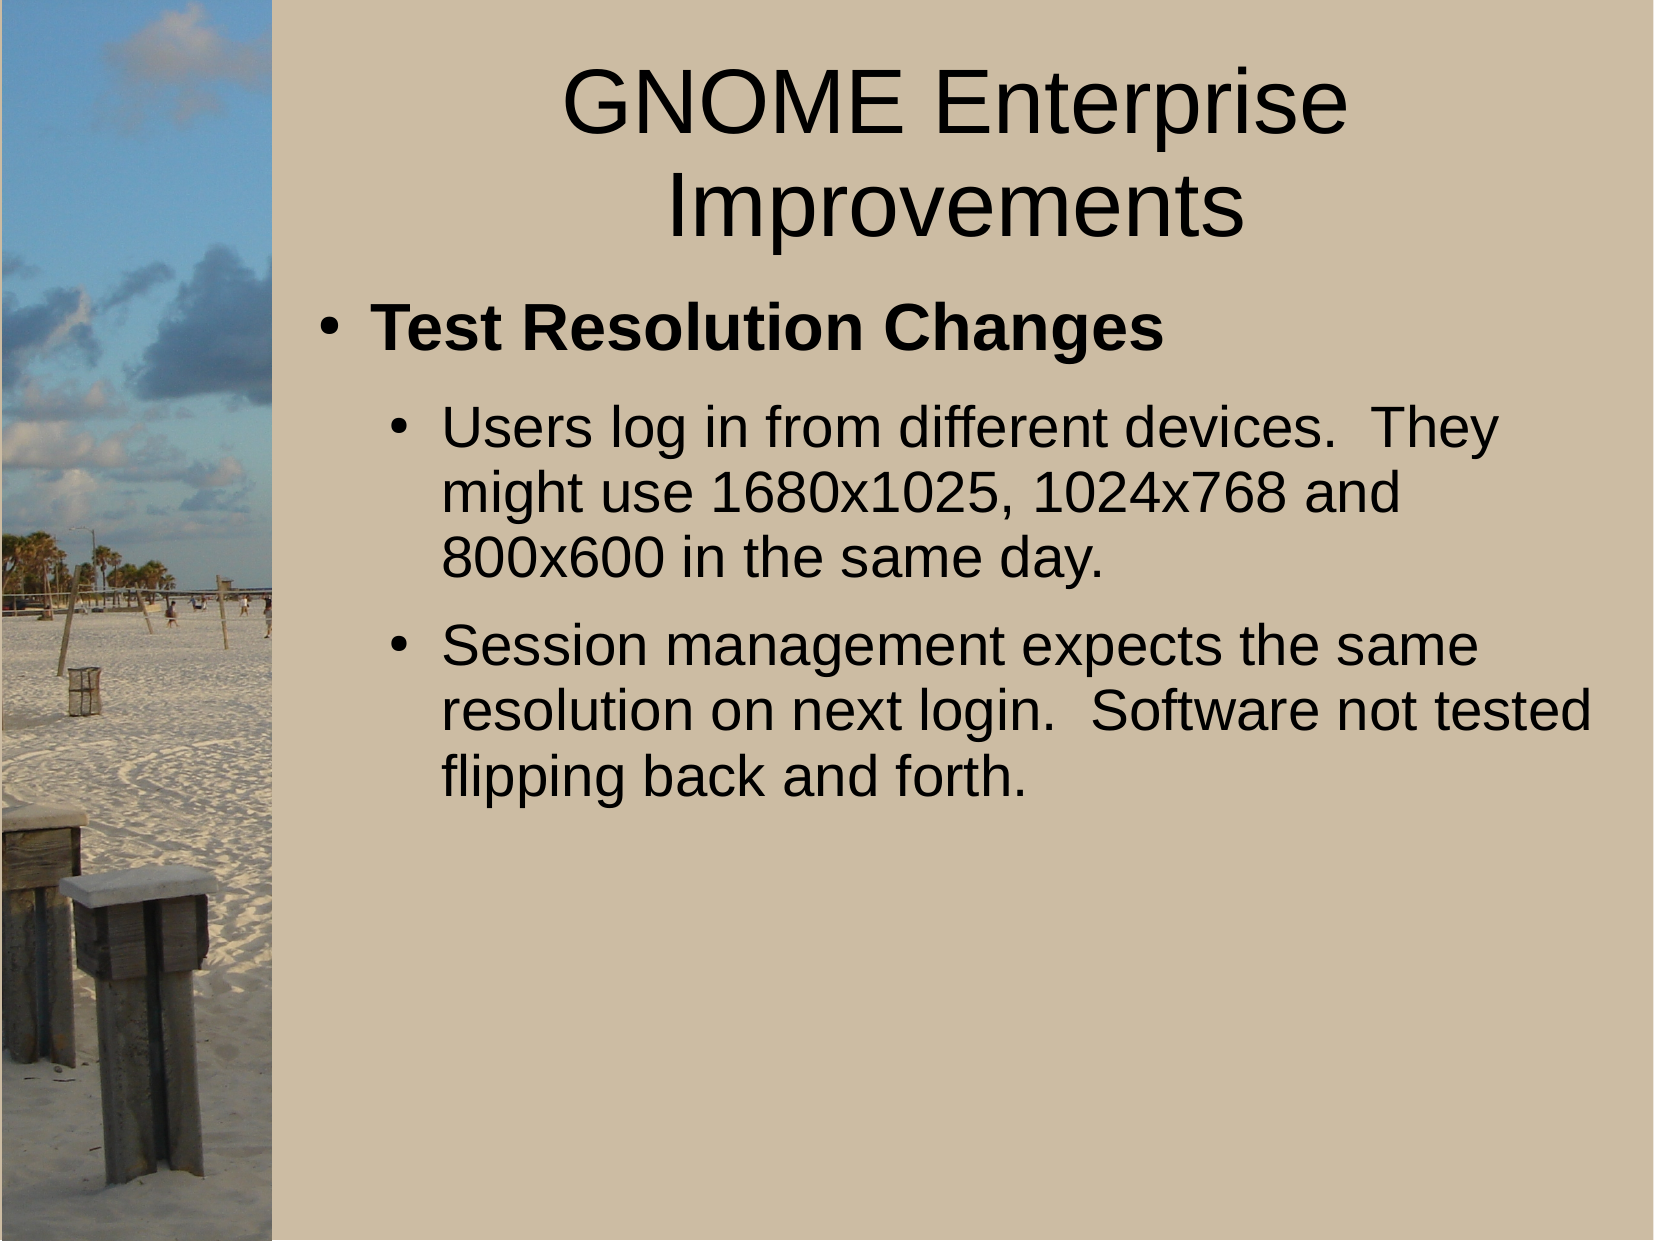

# GNOME Enterprise Improvements
Test Resolution Changes
Users log in from different devices. They might use 1680x1025, 1024x768 and 800x600 in the same day.
Session management expects the same resolution on next login. Software not tested flipping back and forth.